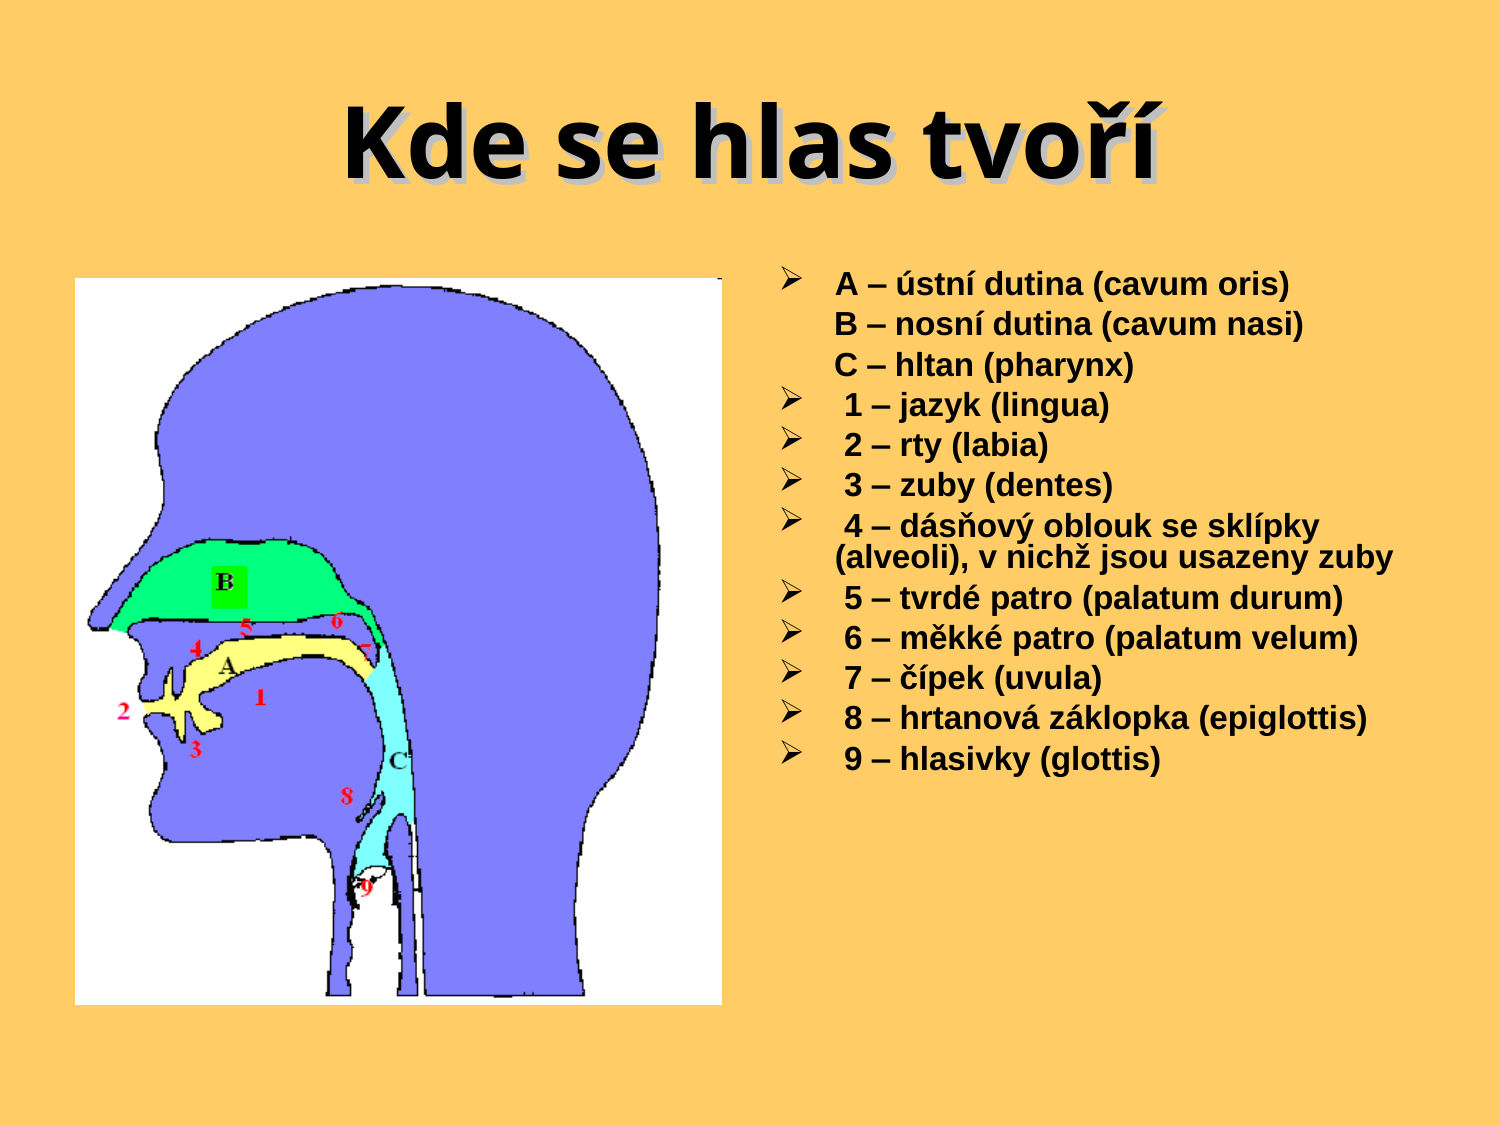

# Kde se hlas tvoří
A ‒ ústní dutina (cavum oris)
 B ‒ nosní dutina (cavum nasi)
 C ‒ hltan (pharynx)
 1 ‒ jazyk (lingua)
 2 ‒ rty (labia)
 3 ‒ zuby (dentes)
 4 ‒ dásňový oblouk se sklípky (alveoli), v nichž jsou usazeny zuby
 5 ‒ tvrdé patro (palatum durum)
 6 ‒ měkké patro (palatum velum)
 7 ‒ čípek (uvula)
 8 ‒ hrtanová záklopka (epiglottis)
 9 ‒ hlasivky (glottis)